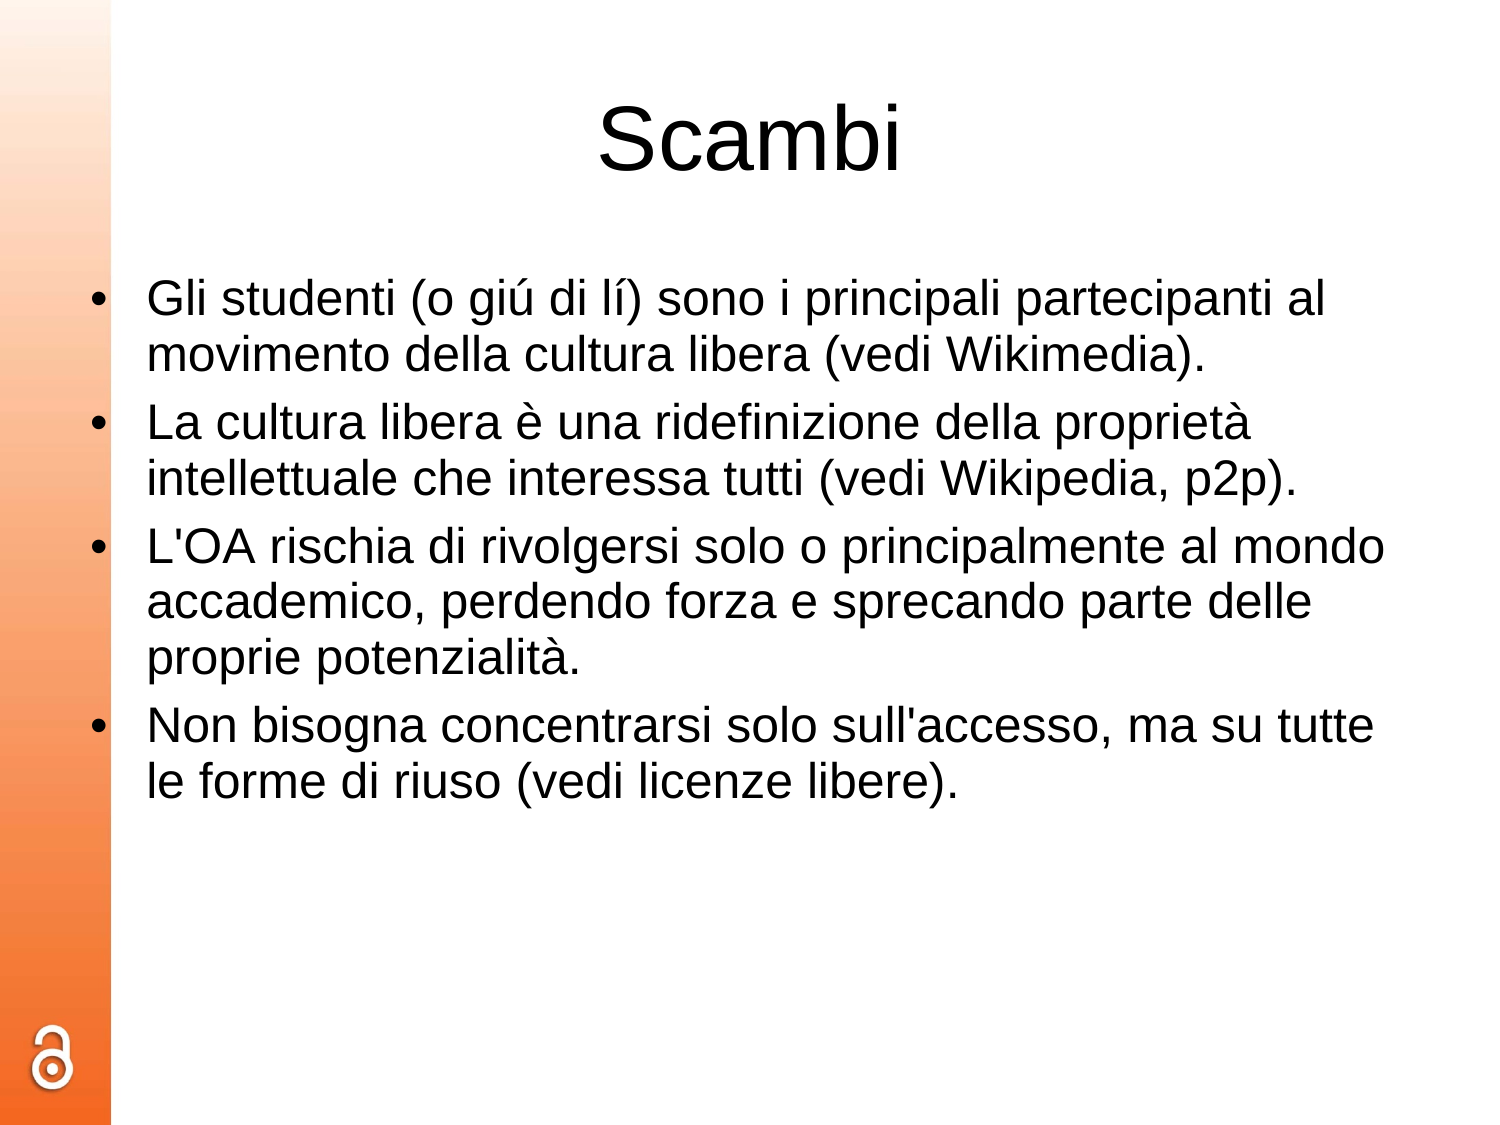

# Scambi
Gli studenti (o giú di lí) sono i principali partecipanti al movimento della cultura libera (vedi Wikimedia).
La cultura libera è una ridefinizione della proprietà intellettuale che interessa tutti (vedi Wikipedia, p2p).
L'OA rischia di rivolgersi solo o principalmente al mondo accademico, perdendo forza e sprecando parte delle proprie potenzialità.
Non bisogna concentrarsi solo sull'accesso, ma su tutte le forme di riuso (vedi licenze libere).